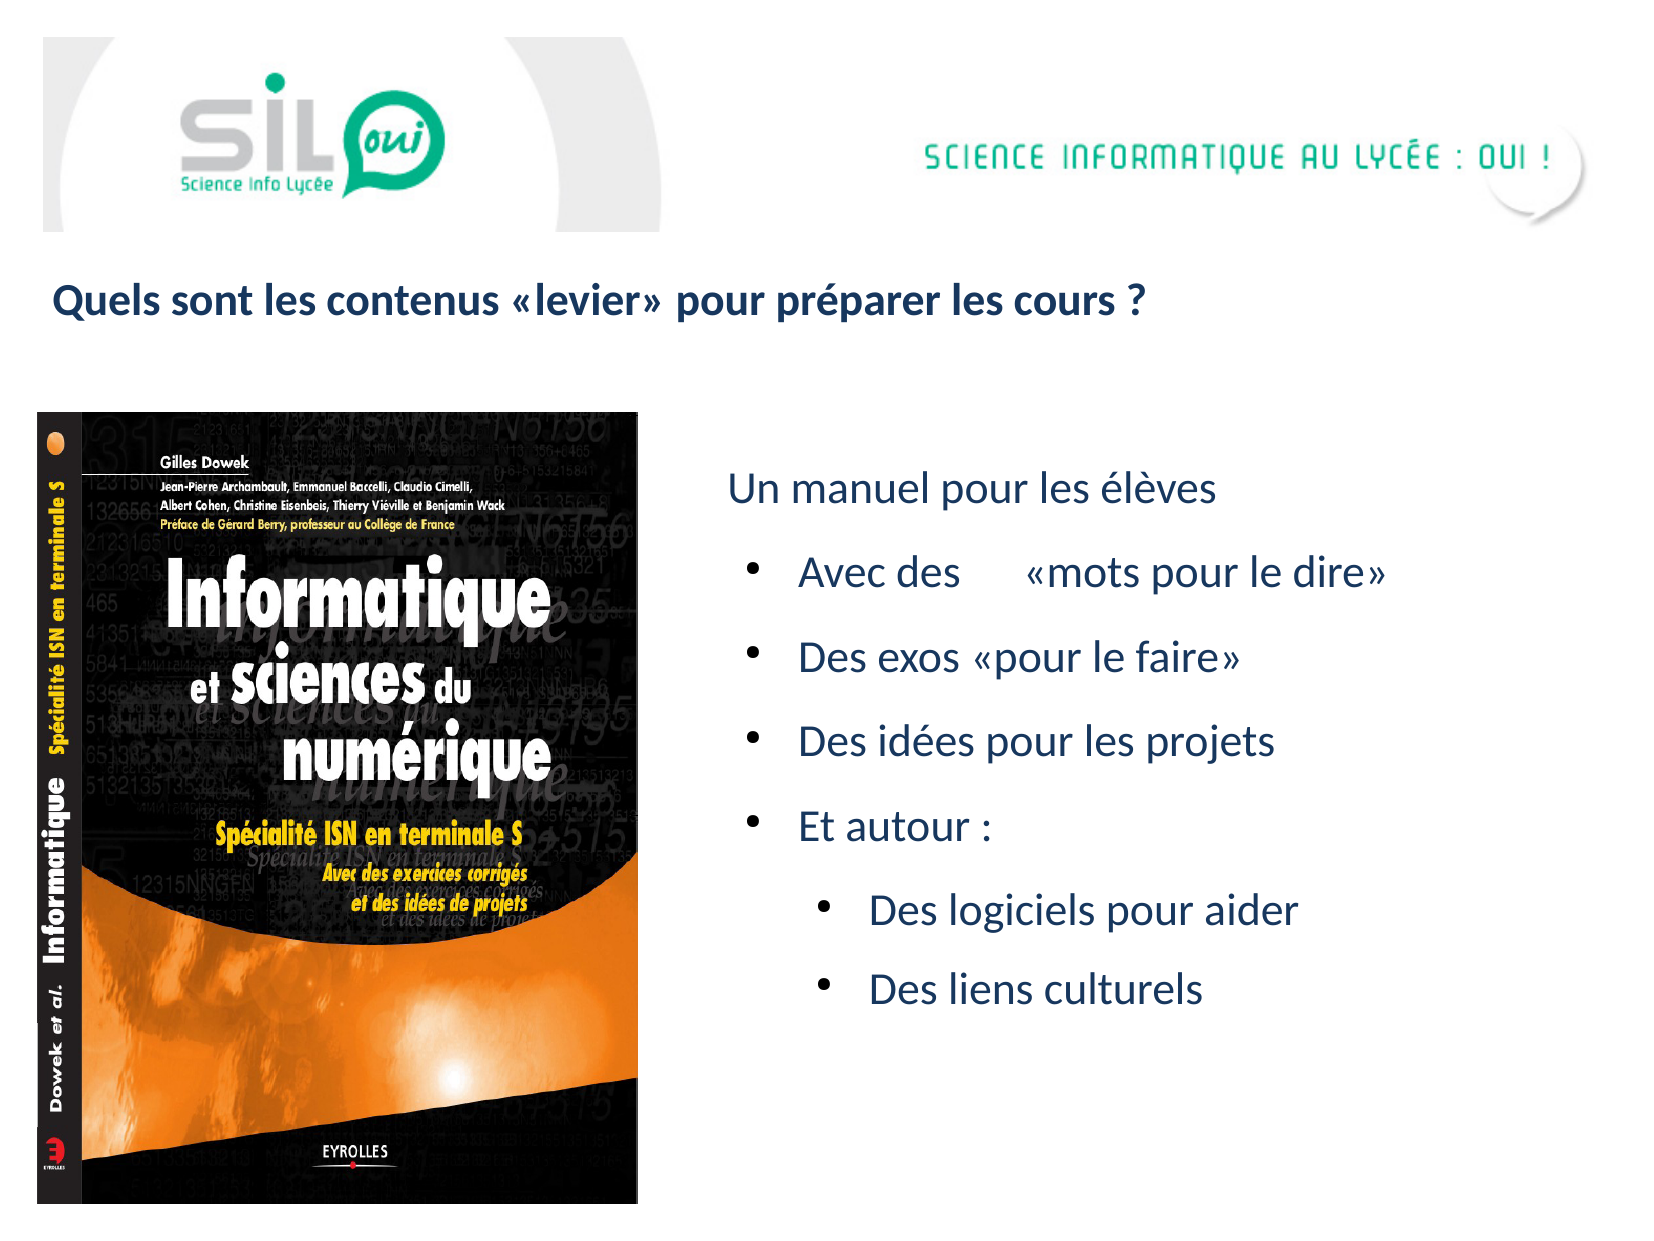

# Quels sont les contenus «levier» pour préparer les cours ?
Un manuel pour les élèves
Avec des 	«mots pour le dire»
Des exos «pour le faire»
Des idées pour les projets
Et autour :
Des logiciels pour aider
Des liens culturels